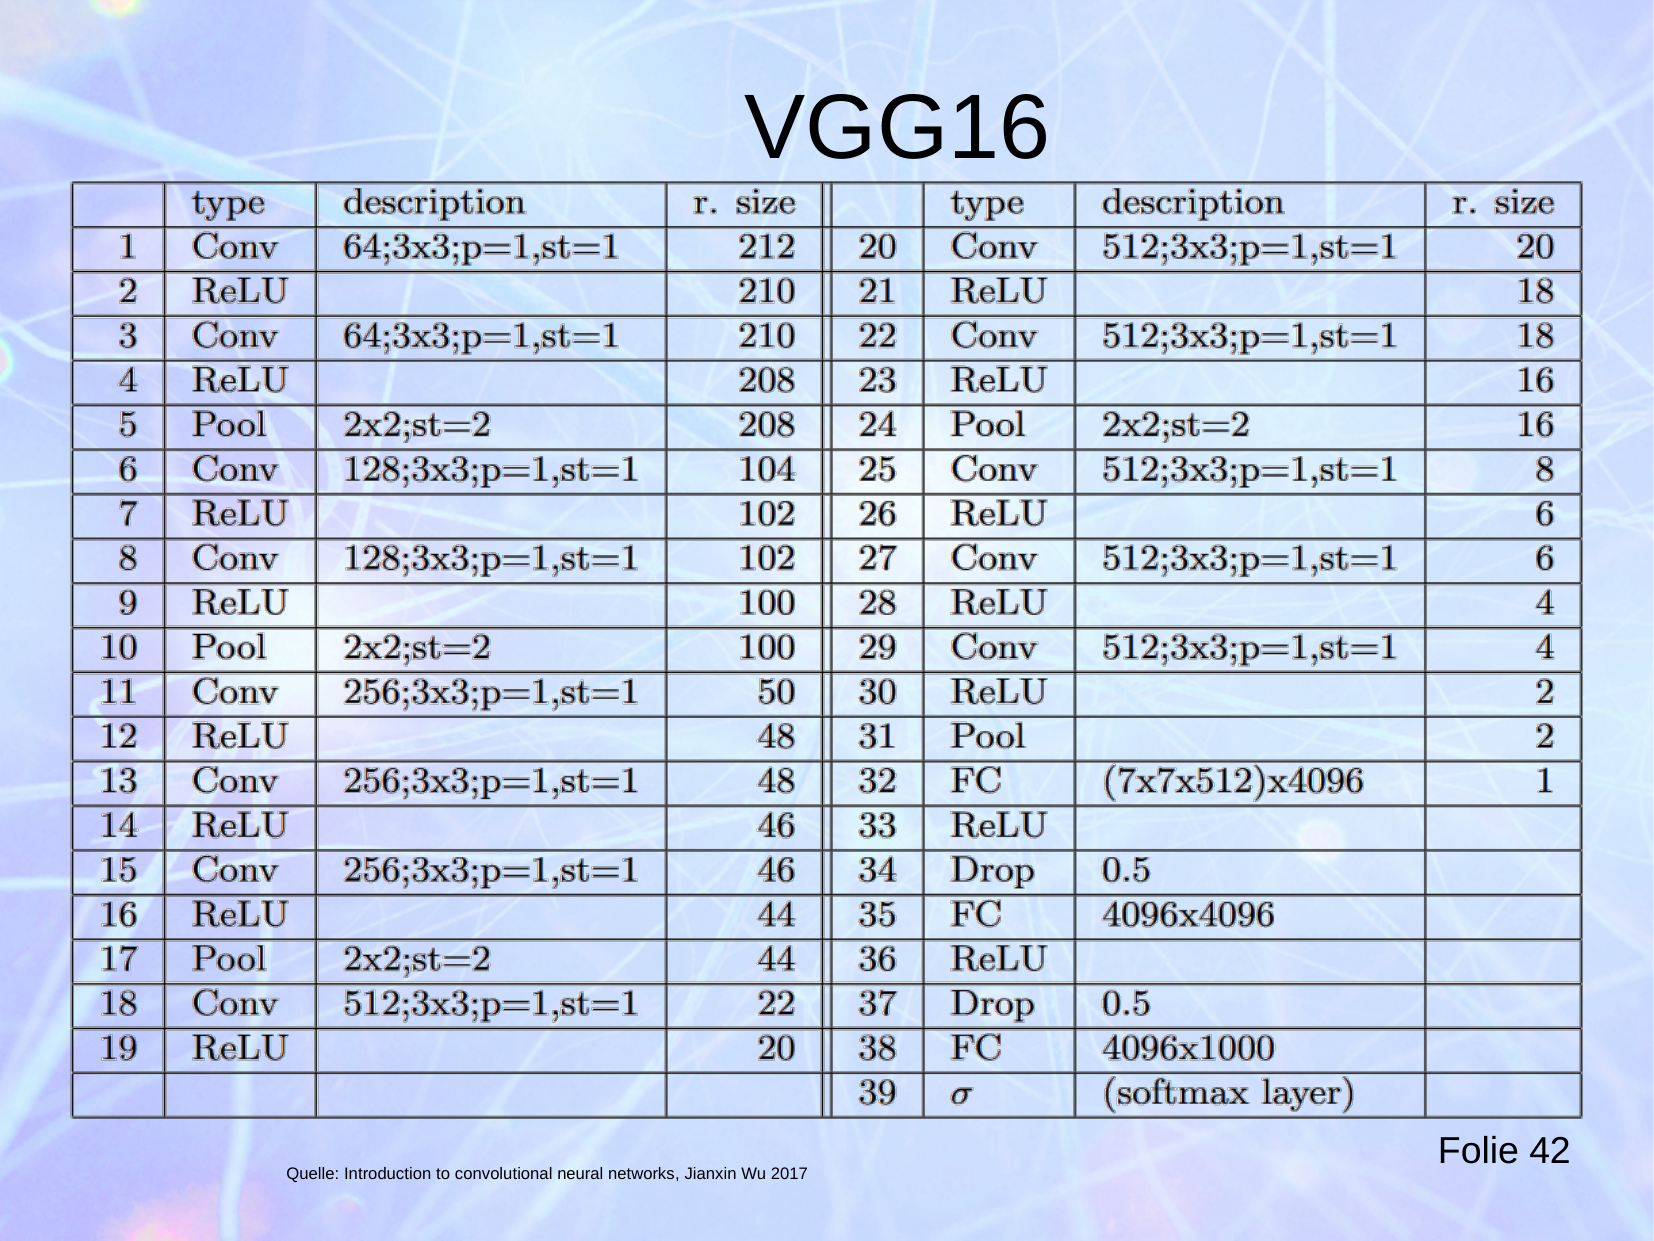

# VGG16
42
Quelle: Introduction to convolutional neural networks, Jianxin Wu 2017